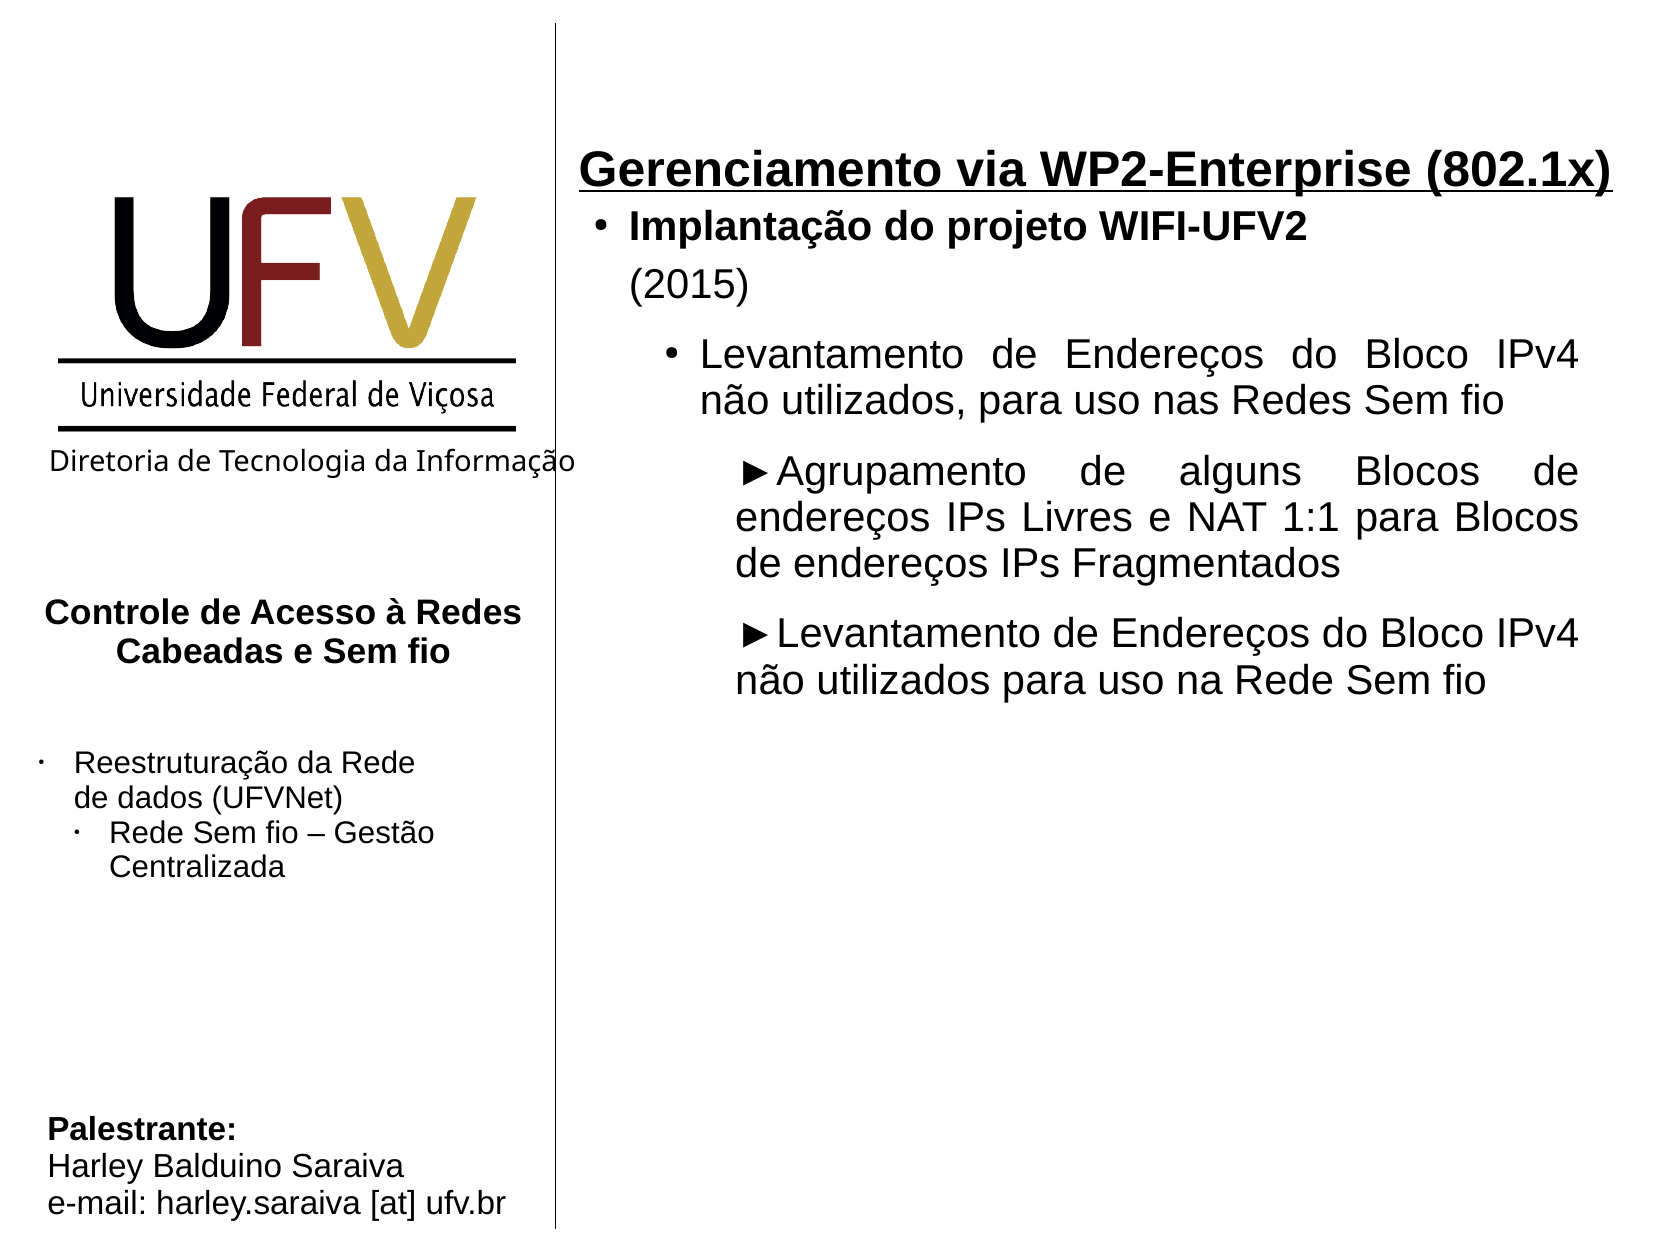

Gerenciamento via WP2-Enterprise (802.1x)
Implantação do projeto WIFI-UFV2
(2015)
Levantamento de Endereços do Bloco IPv4
não utilizados, para uso nas Redes Sem fio
►Agrupamento de alguns Blocos de
endereços IPs Livres e NAT 1:1 para Blocos
de endereços IPs Fragmentados
►Levantamento de Endereços do Bloco IPv4
não utilizados para uso na Rede Sem fio
Diretoria de Tecnologia da Informação
# Controle de Acesso à Redes Cabeadas e Sem fio
Reestruturação da Rede
de dados (UFVNet)
Rede Sem fio – Gestão
Centralizada
Palestrante:
Harley Balduino Saraiva
e-mail: harley.saraiva [at] ufv.br